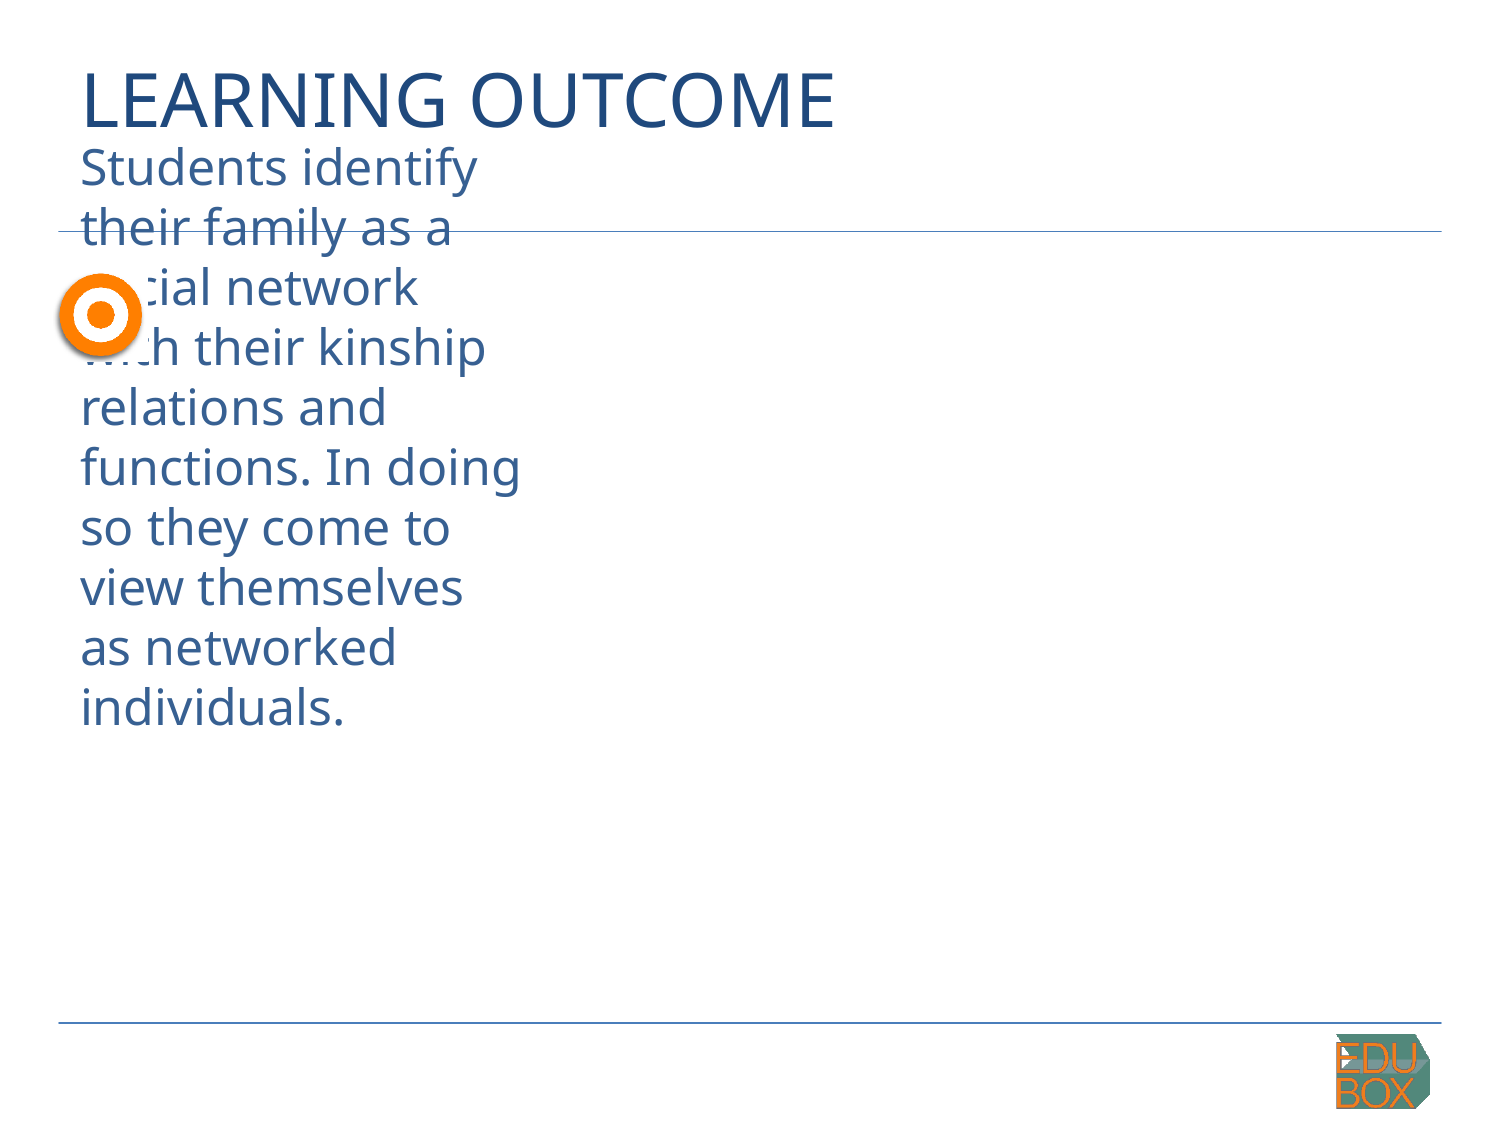

# LEARNING OUTCOME
Students identify their family as a social network with their kinship relations and functions. In doing so they come to view themselves as networked individuals.